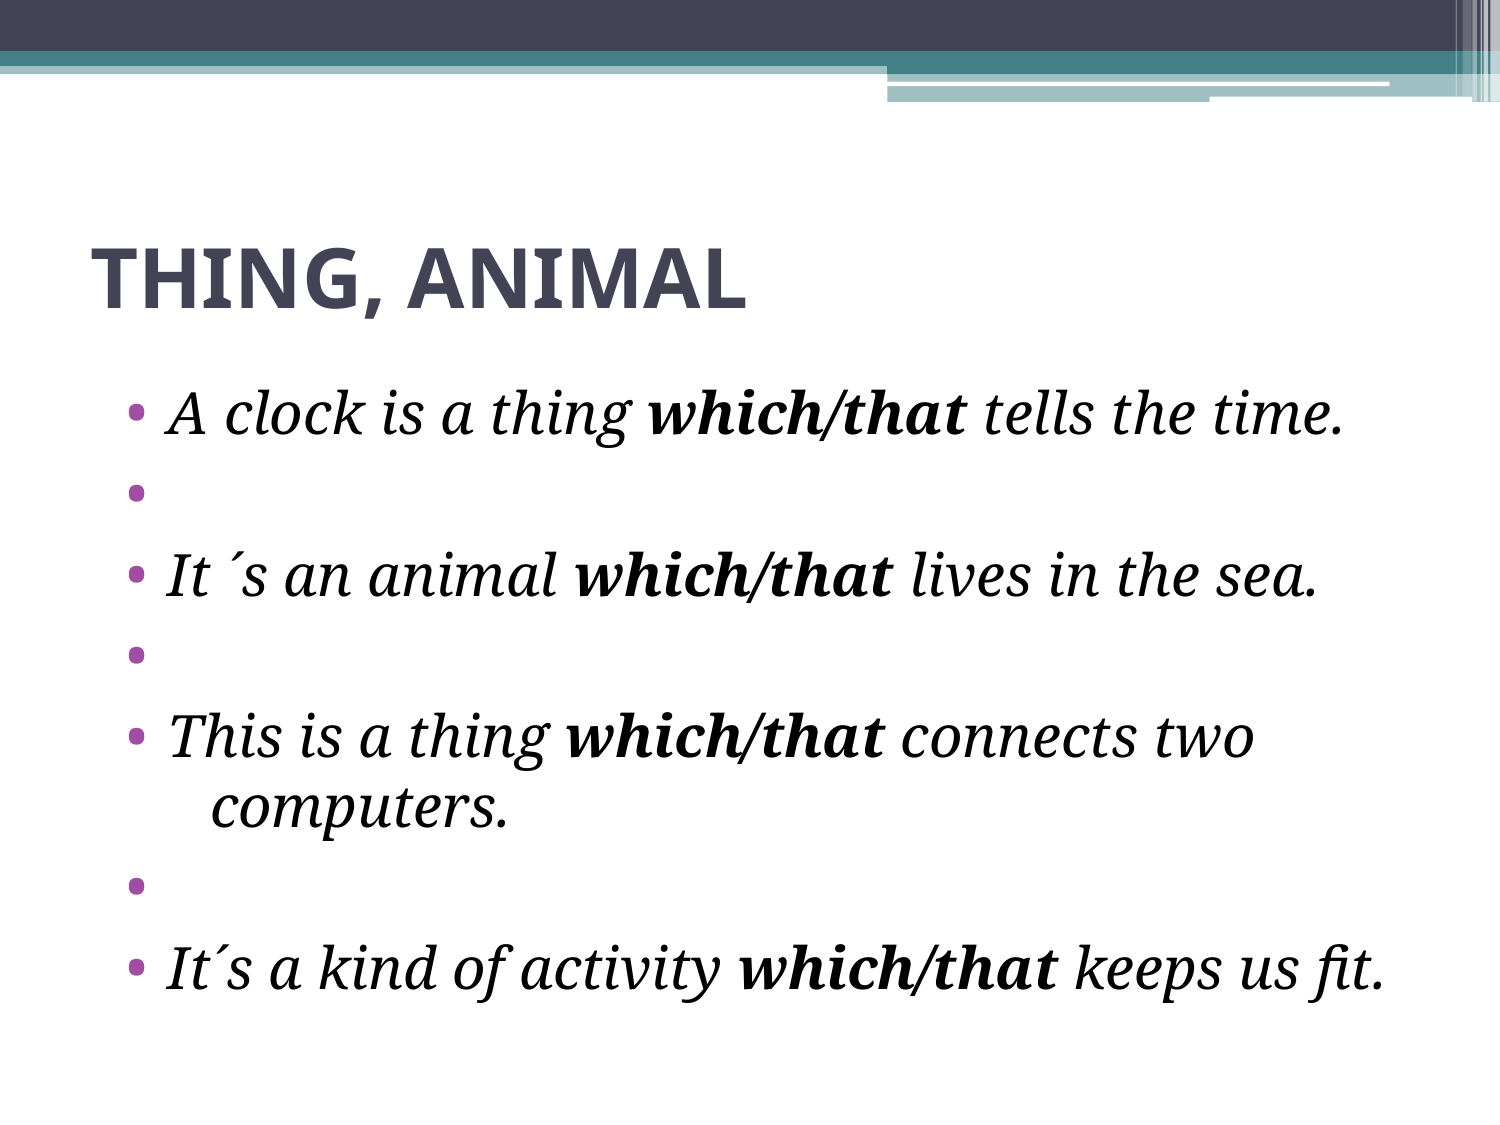

# THING, ANIMAL
A clock is a thing which/that tells the time.
It ´s an animal which/that lives in the sea.
This is a thing which/that connects two computers.
It´s a kind of activity which/that keeps us fit.